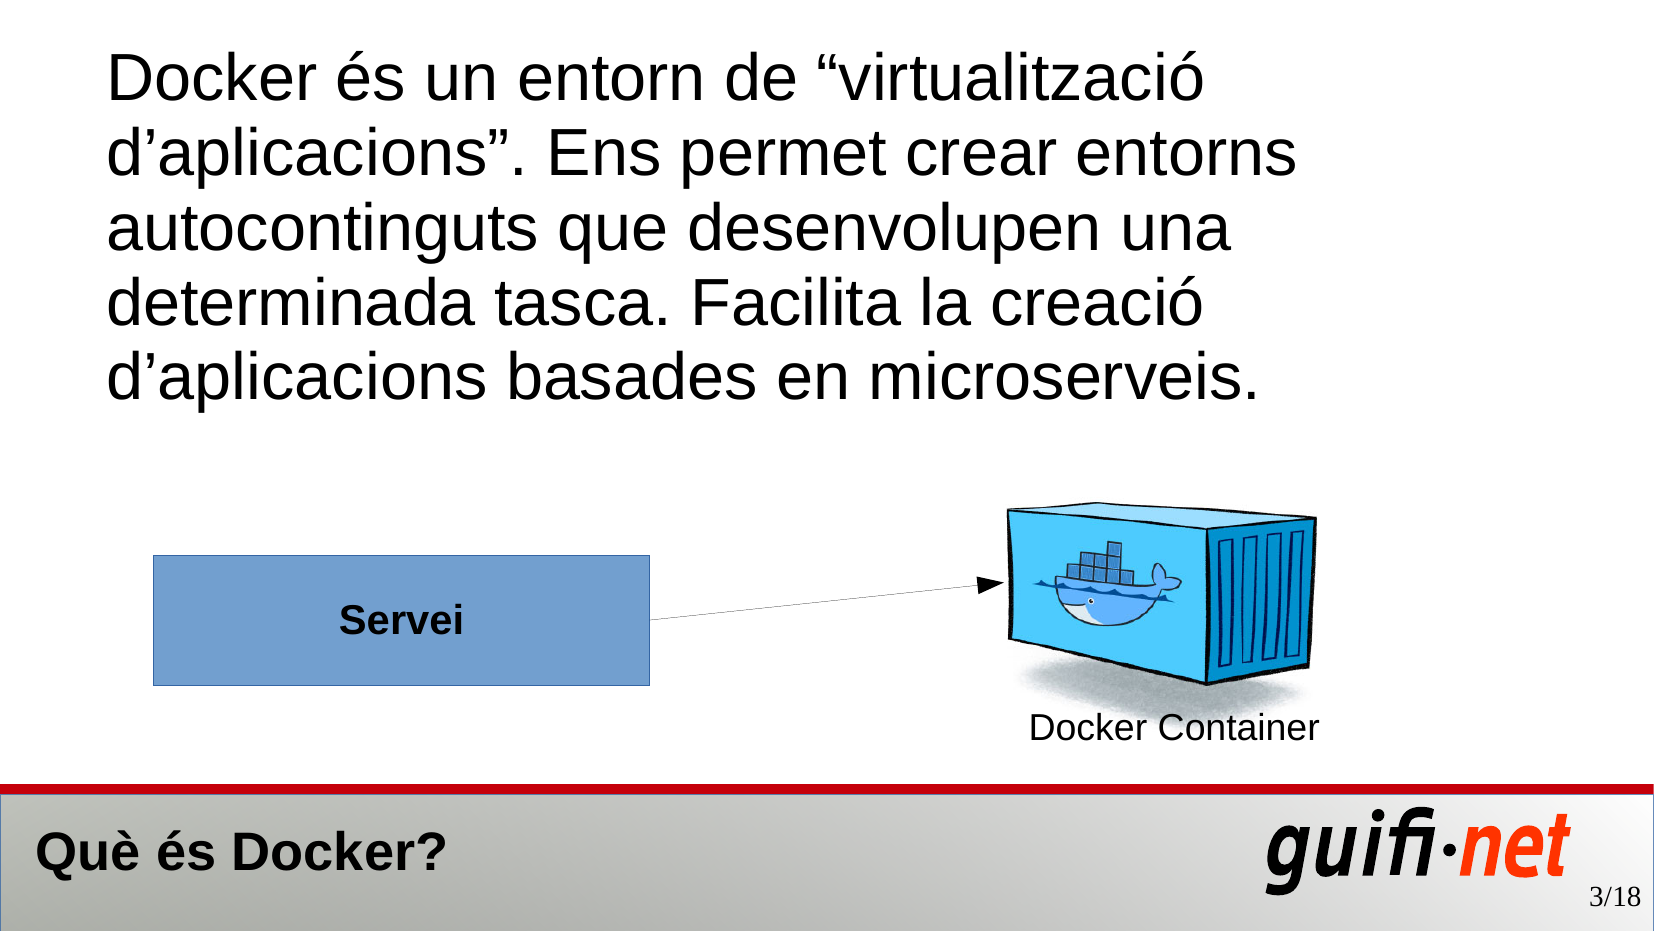

Docker és un entorn de “virtualització d’aplicacions”. Ens permet crear entorns autocontinguts que desenvolupen una determinada tasca. Facilita la creació d’aplicacions basades en microserveis.
Servei
Docker Container
# Què és Docker?